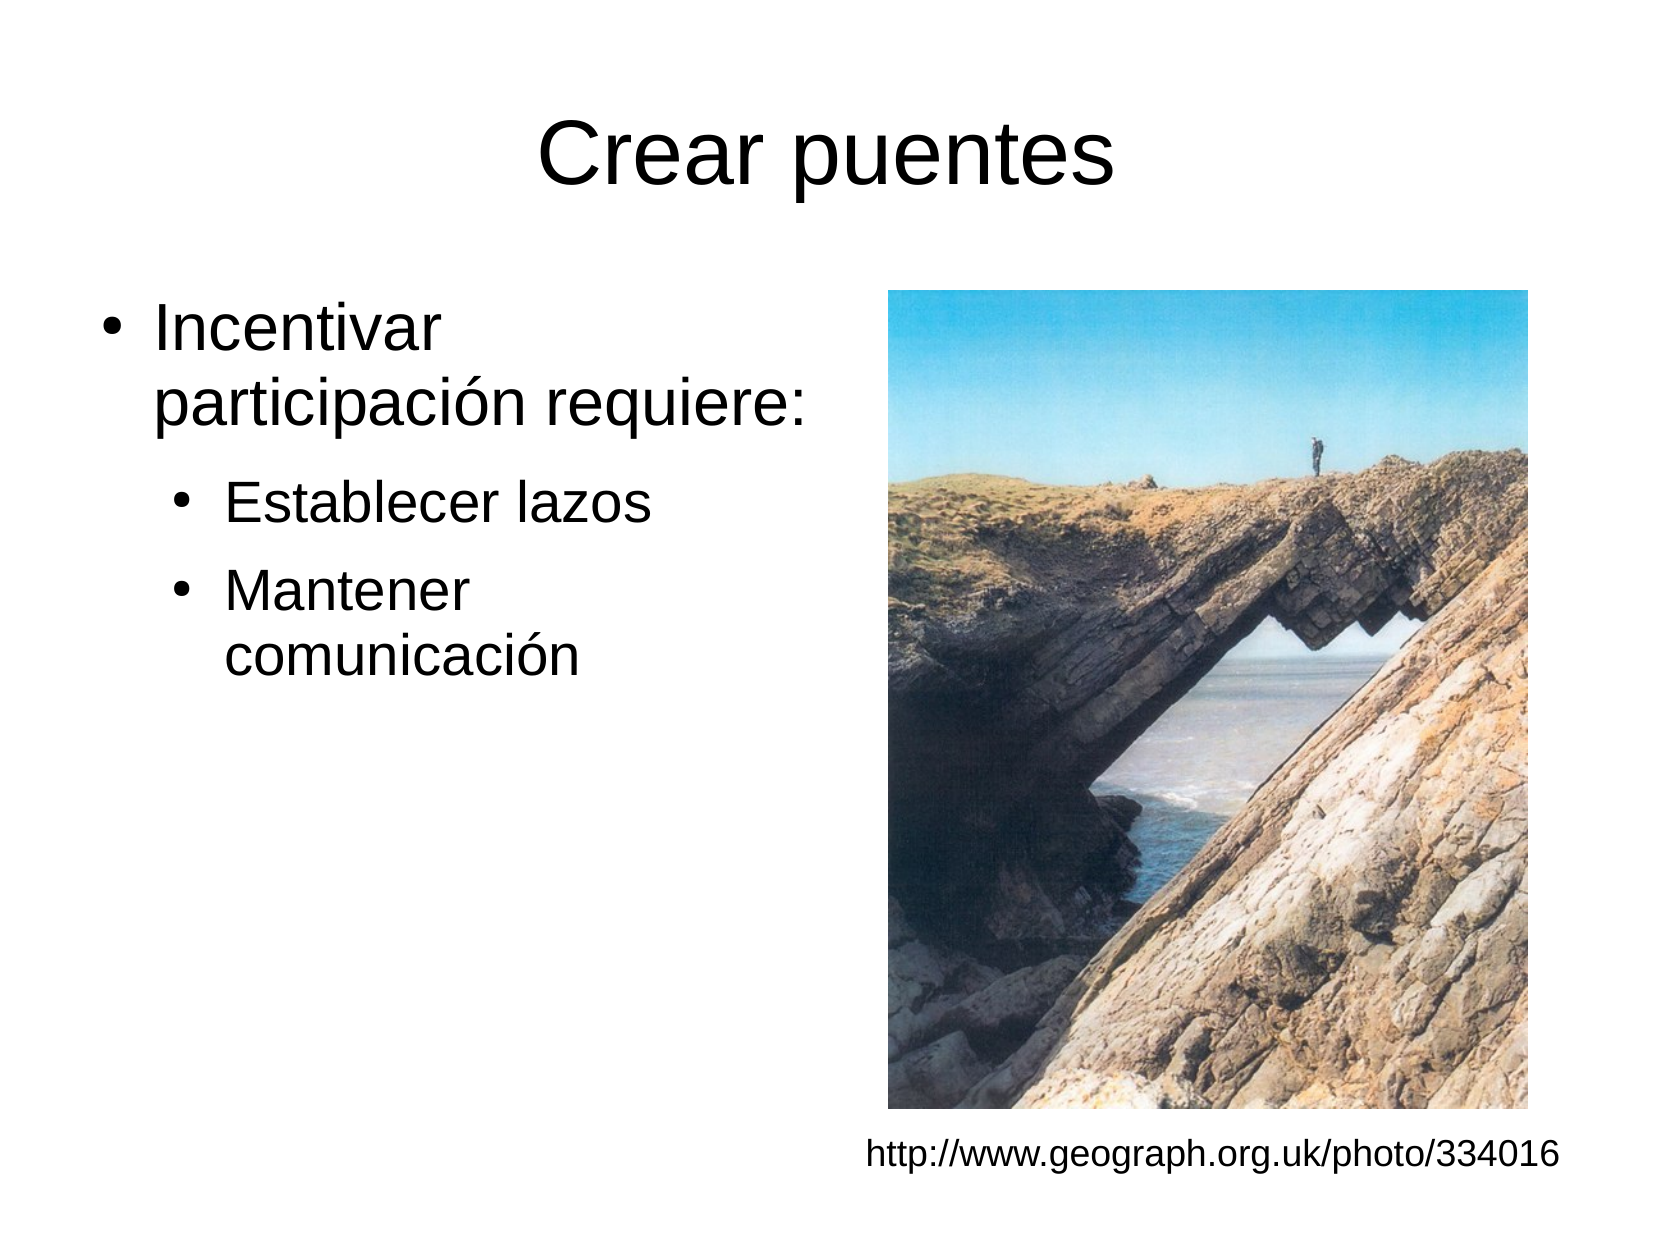

# Crear puentes
Incentivar participación requiere:
Establecer lazos
Mantener comunicación
http://www.geograph.org.uk/photo/334016